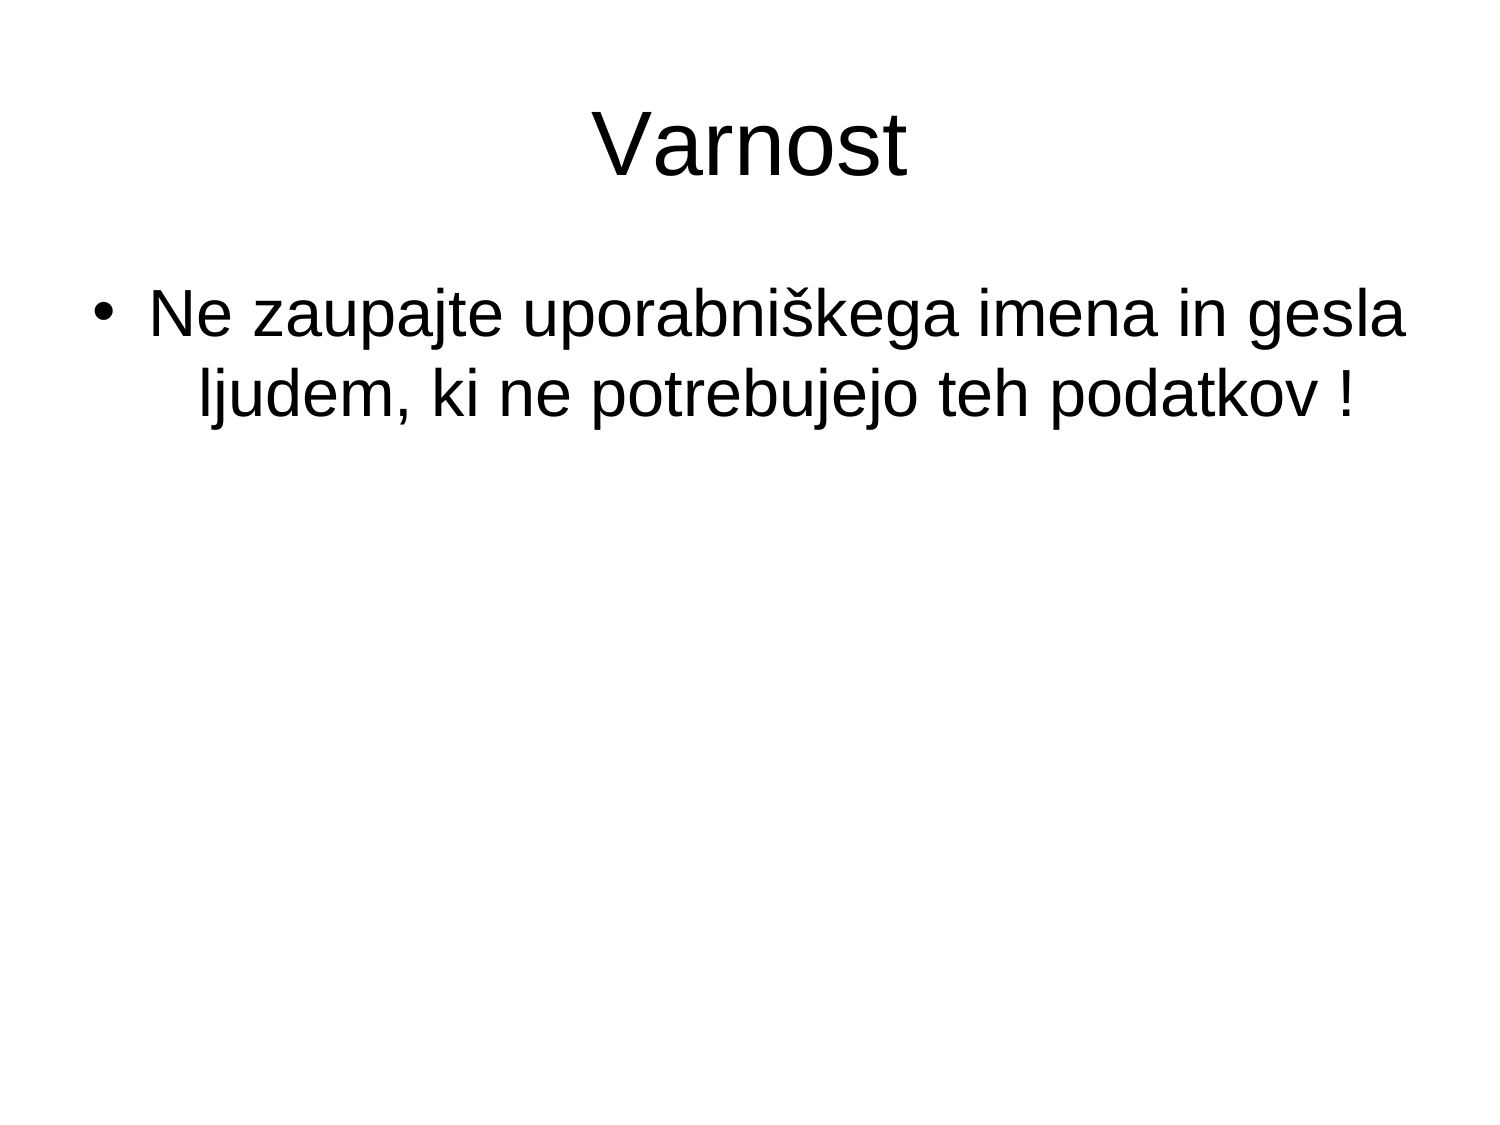

# Varnost
Ne zaupajte uporabniškega imena in gesla ljudem, ki ne potrebujejo teh podatkov !